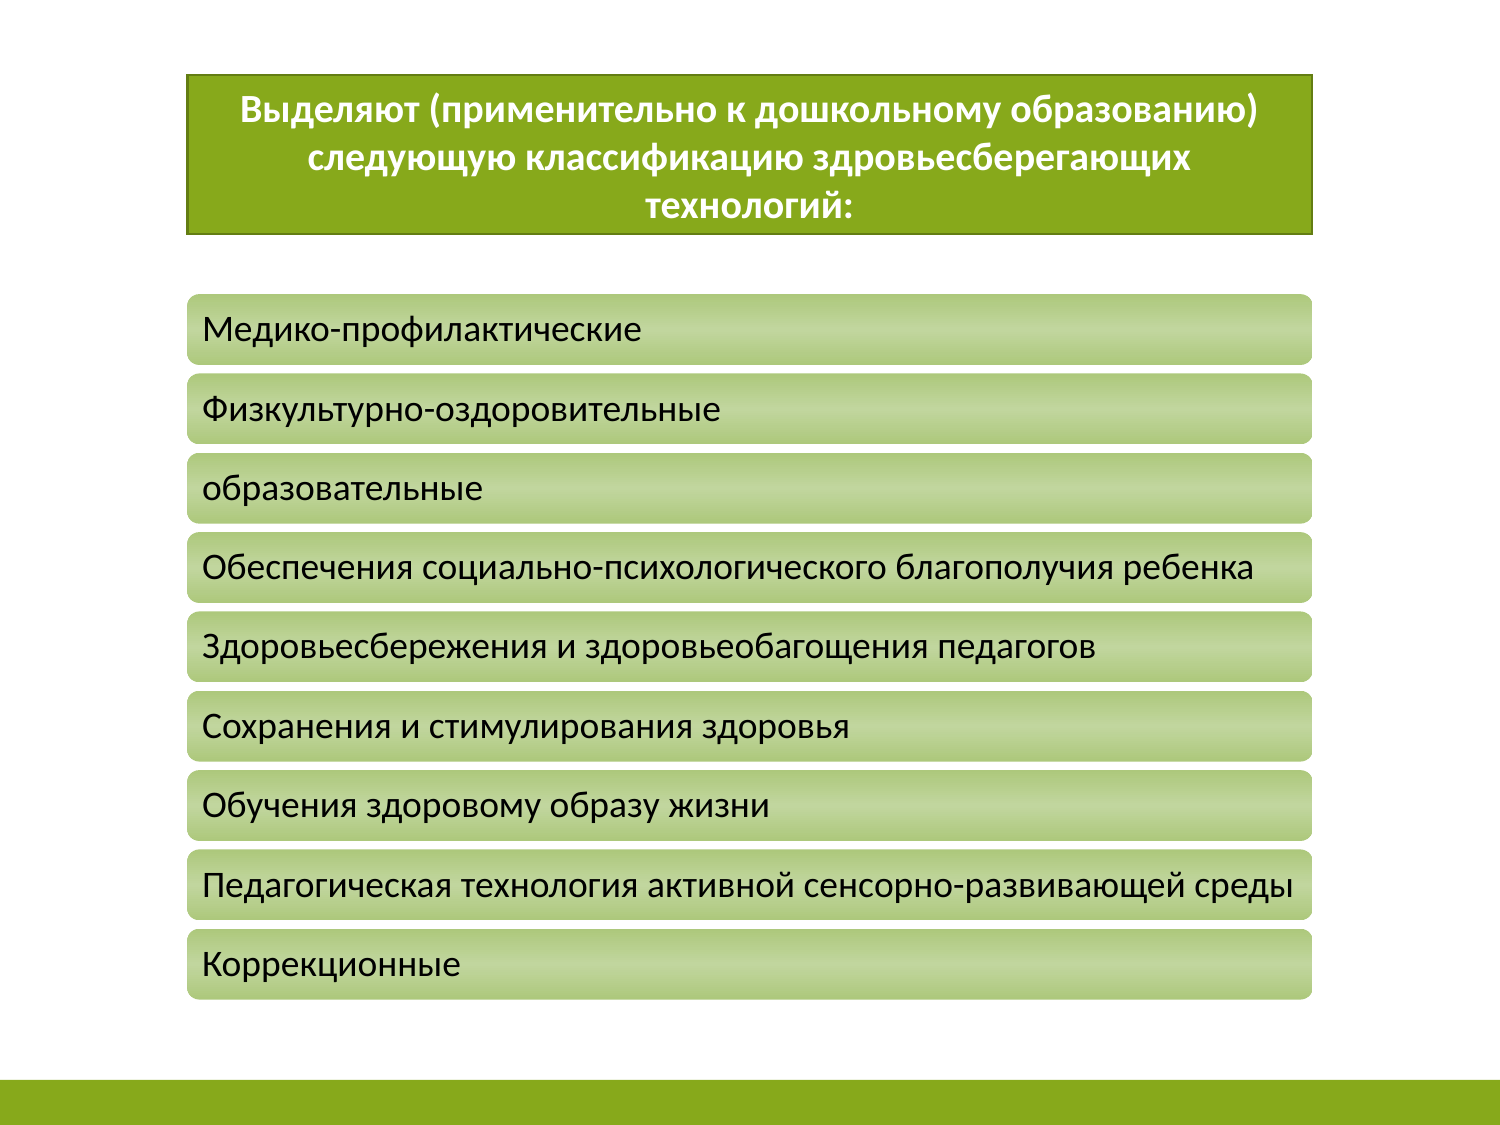

# Выделяют (применительно к дошкольному образованию) следующую классификацию здровьесберегающих технологий:
Медико-профилактические
Физкультурно-оздоровительные
образовательные
Обеспечения социально-психологического благополучия ребенка
Здоровьесбережения и здоровьеобагощения педагогов
Сохранения и стимулирования здоровья
Обучения здоровому образу жизни
Педагогическая технология активной сенсорно-развивающей среды
Коррекционные